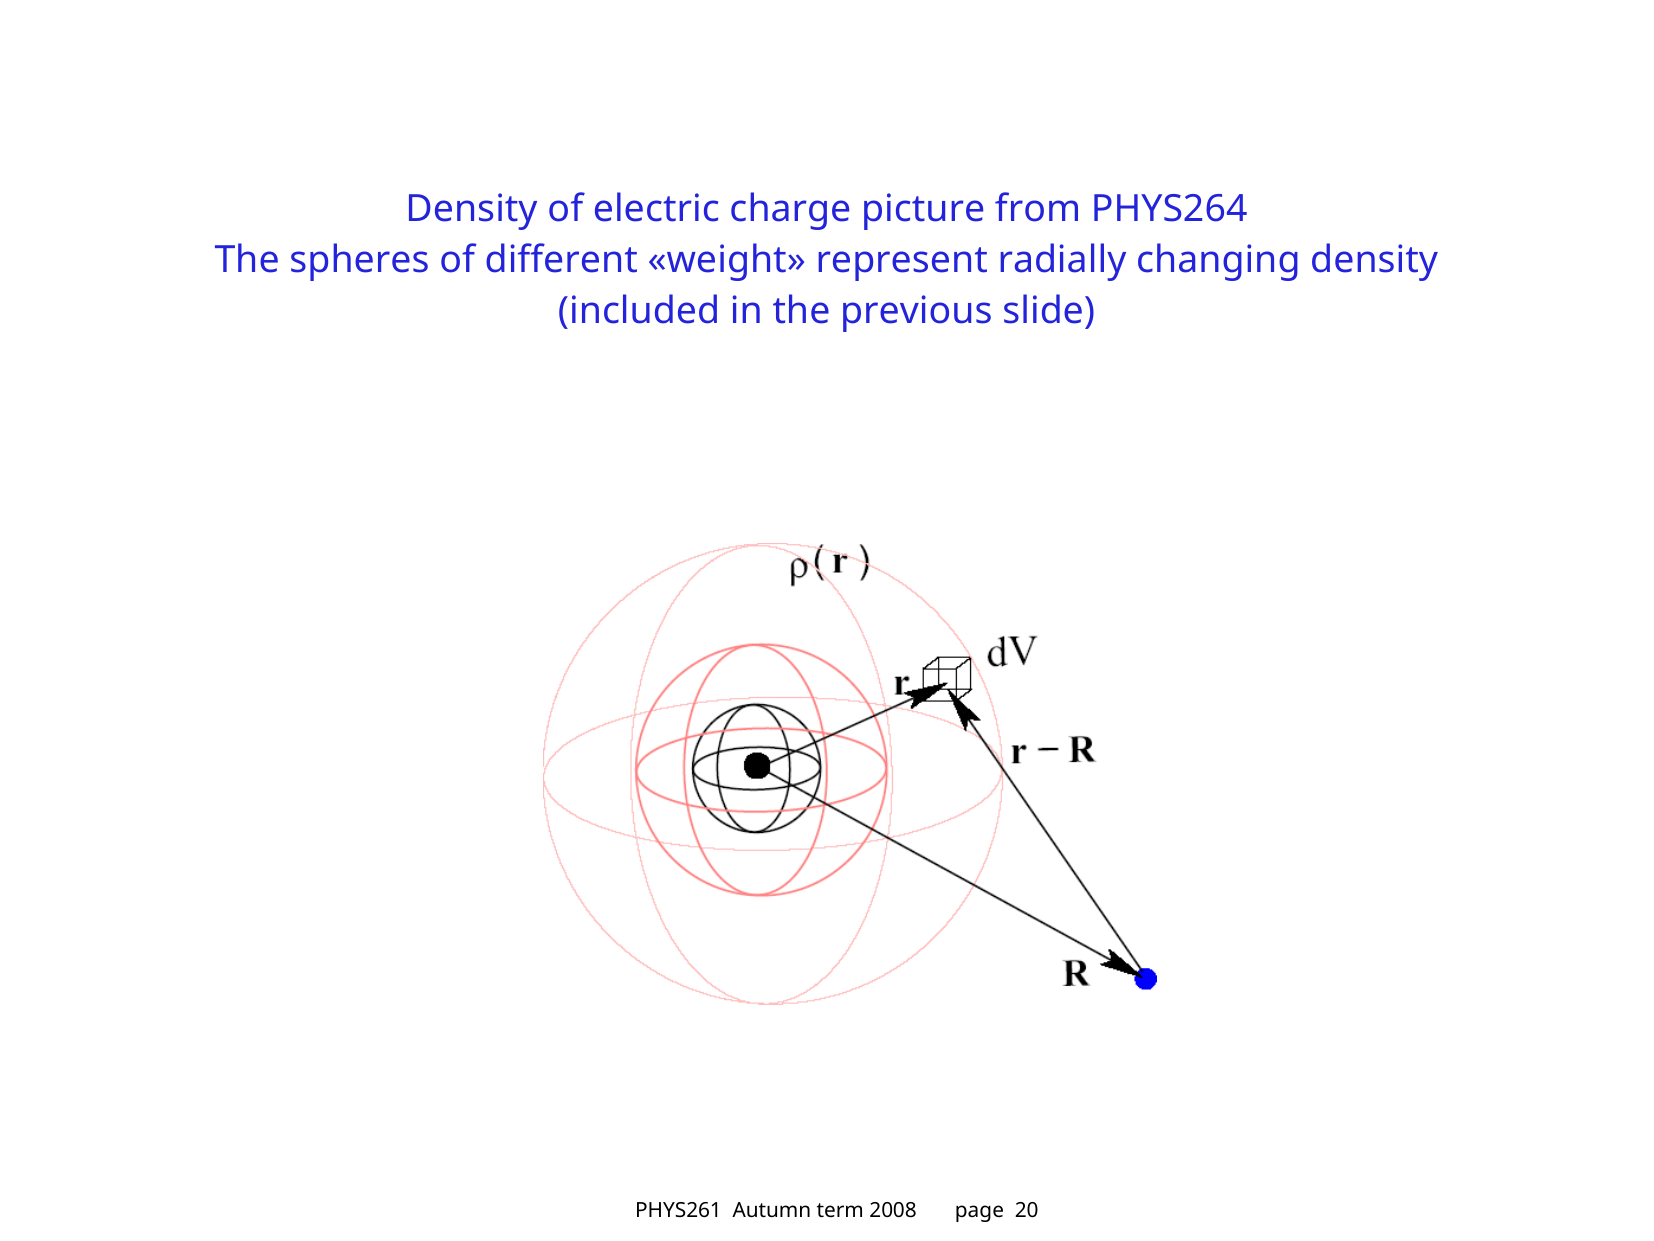

Density of electric charge picture from PHYS264
The spheres of different «weight» represent radially changing density
(included in the previous slide)